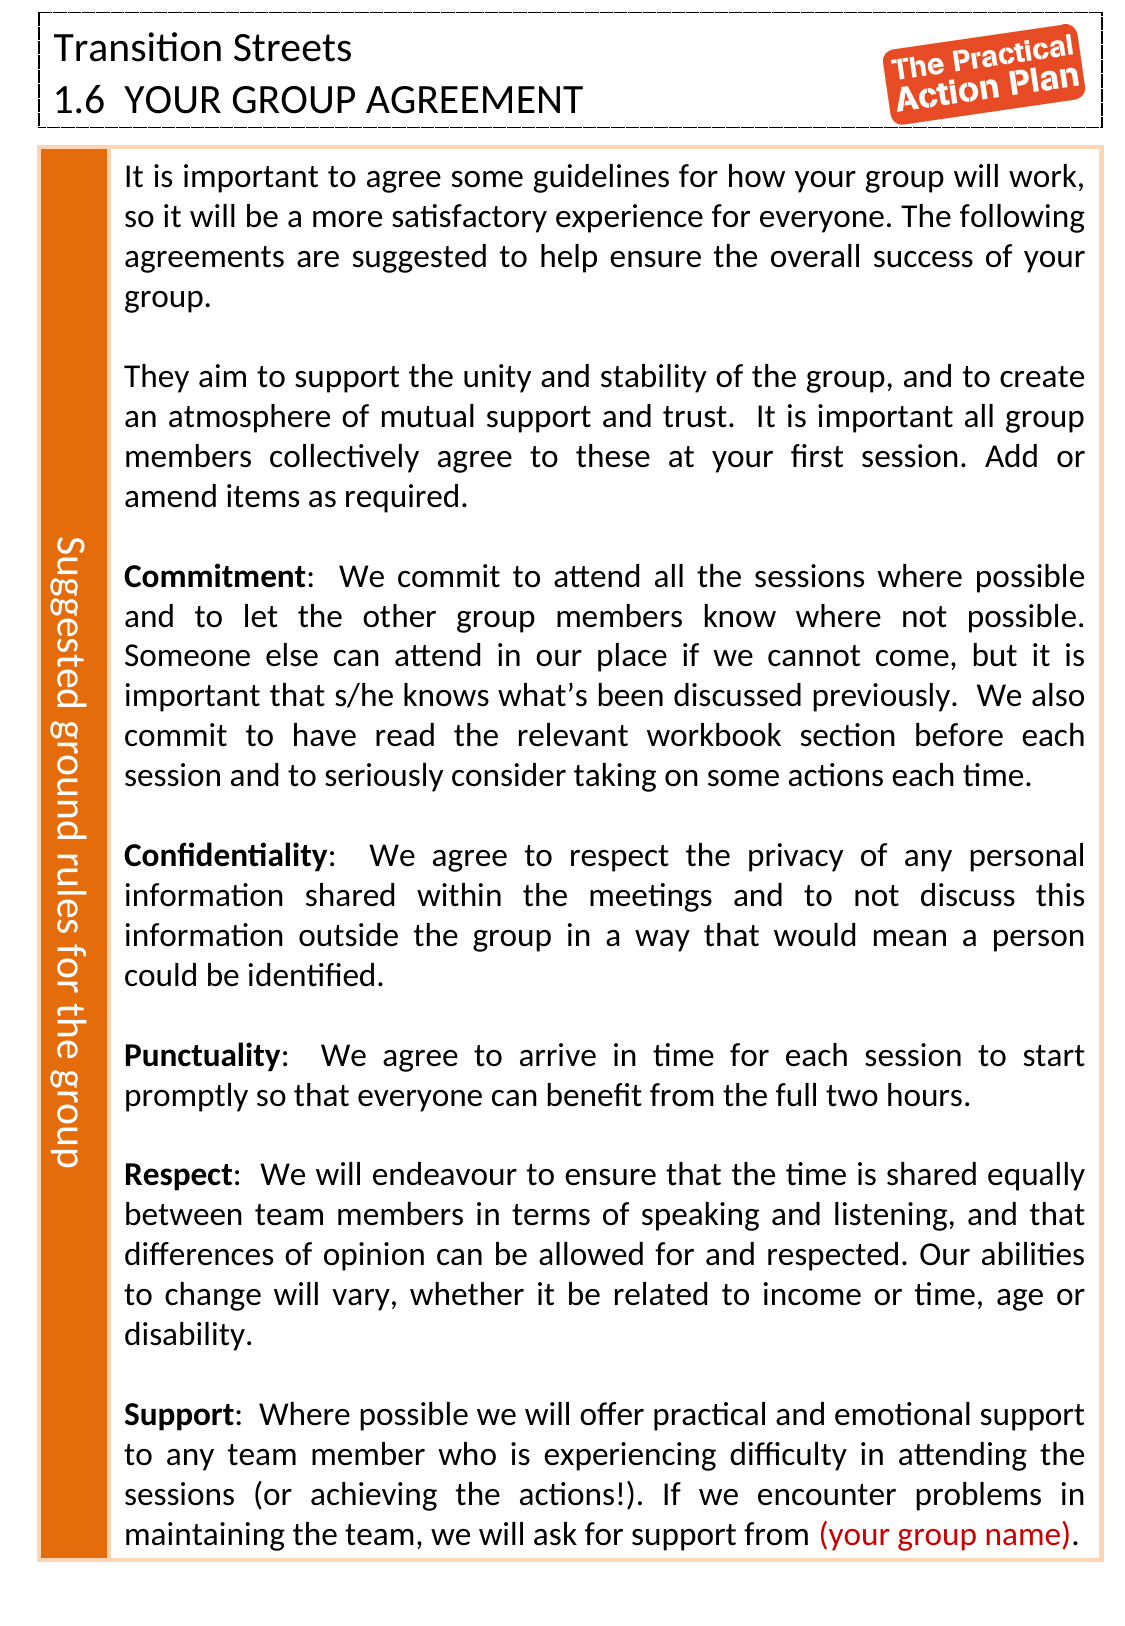

1.6 YOUR GROUP AGREEMENT
Suggested ground rules for the group
It is important to agree some guidelines for how your group will work, so it will be a more satisfactory experience for everyone. The following agreements are suggested to help ensure the overall success of your group.
They aim to support the unity and stability of the group, and to create an atmosphere of mutual support and trust. It is important all group members collectively agree to these at your first session. Add or amend items as required.
Commitment: We commit to attend all the sessions where possible and to let the other group members know where not possible. Someone else can attend in our place if we cannot come, but it is important that s/he knows what’s been discussed previously. We also commit to have read the relevant workbook section before each session and to seriously consider taking on some actions each time.
Confidentiality: We agree to respect the privacy of any personal information shared within the meetings and to not discuss this information outside the group in a way that would mean a person could be identified.
Punctuality: We agree to arrive in time for each session to start promptly so that everyone can benefit from the full two hours.
Respect: We will endeavour to ensure that the time is shared equally between team members in terms of speaking and listening, and that differences of opinion can be allowed for and respected. Our abilities to change will vary, whether it be related to income or time, age or disability.
Support: Where possible we will offer practical and emotional support to any team member who is experiencing difficulty in attending the sessions (or achieving the actions!). If we encounter problems in maintaining the team, we will ask for support from (your group name).